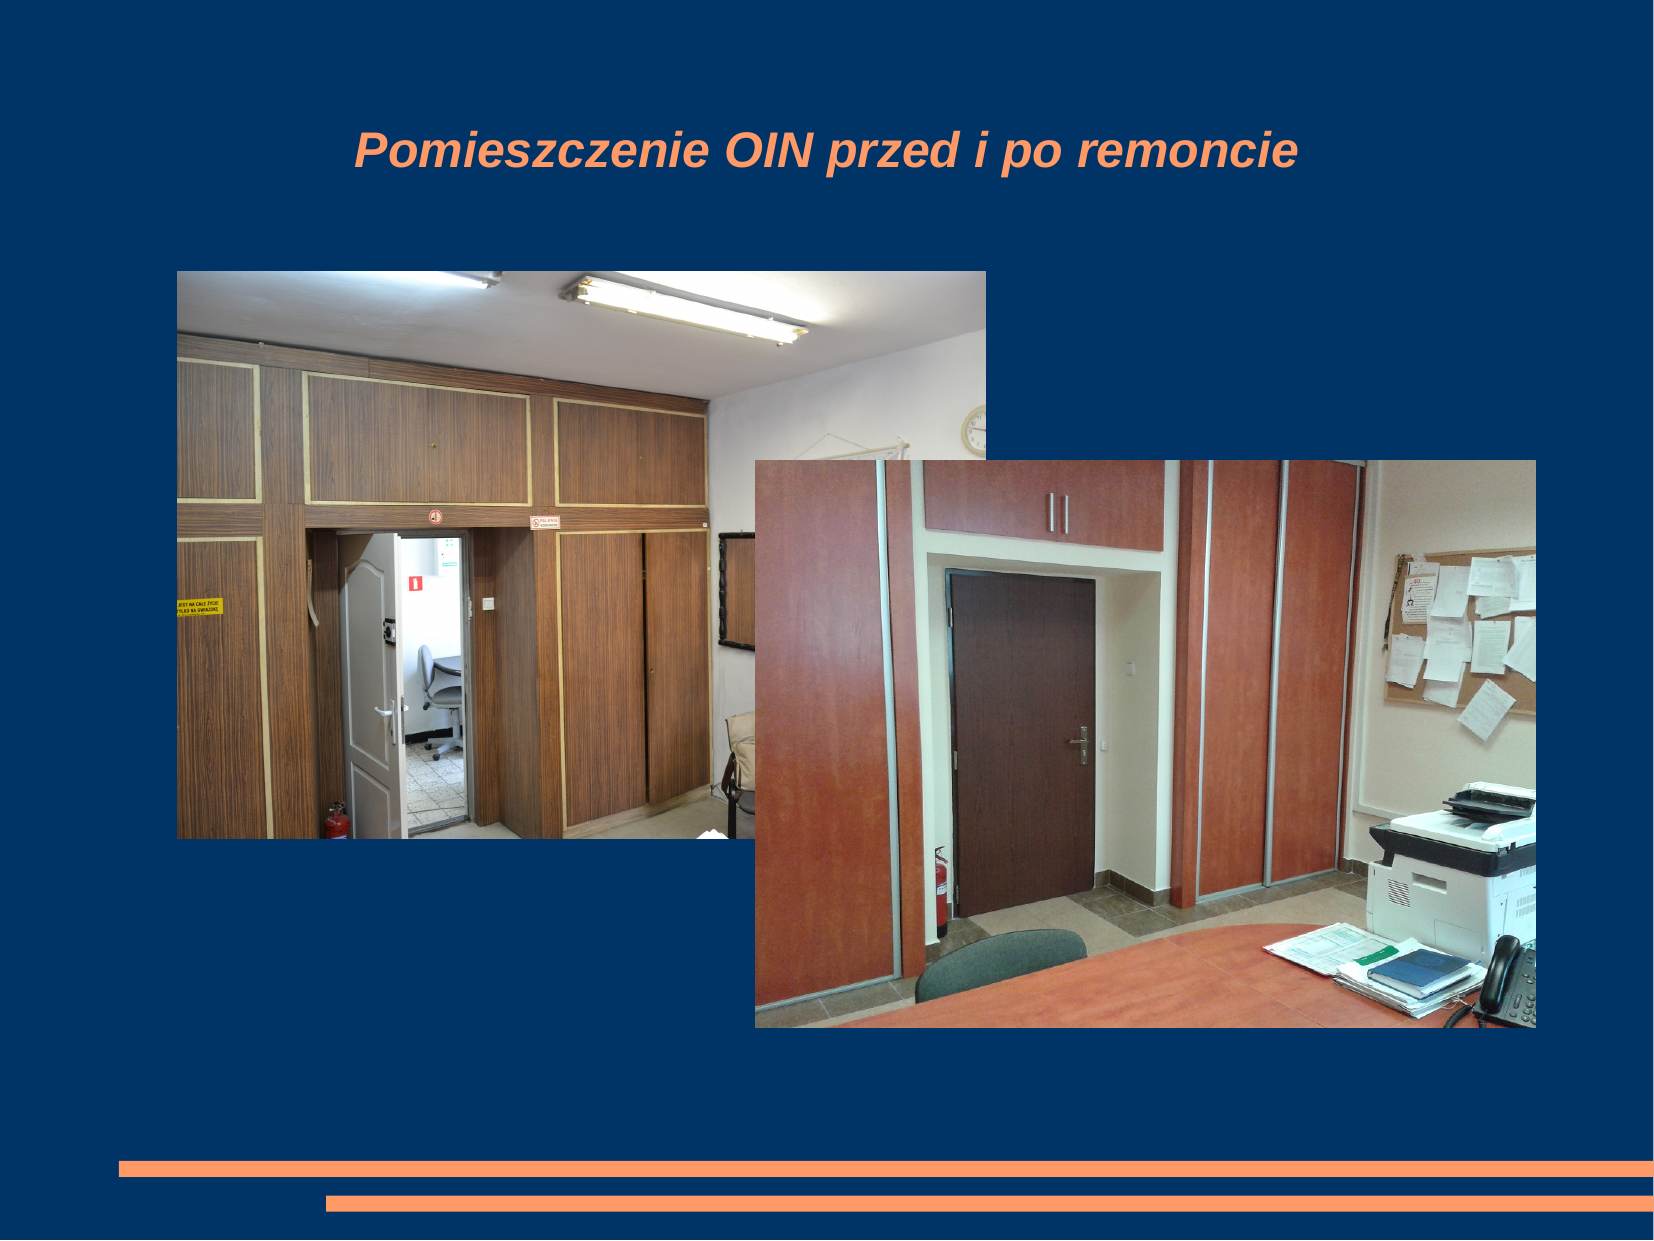

# Pomieszczenie OIN przed i po remoncie